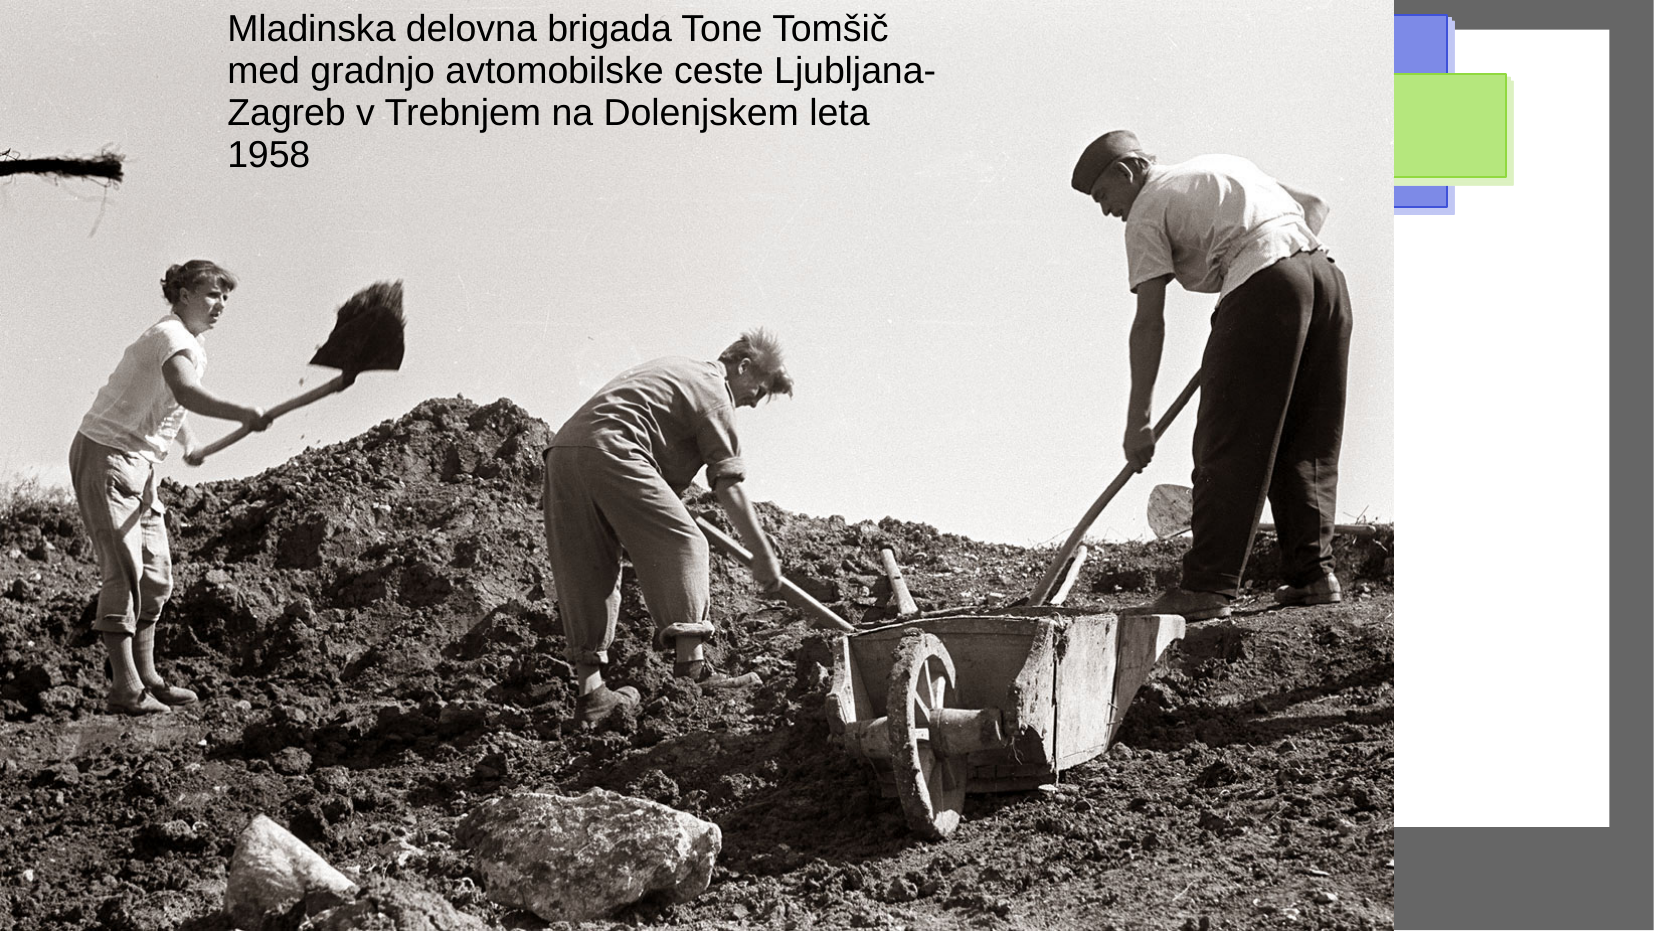

Mladinska delovna brigada Tone Tomšič med gradnjo avtomobilske ceste Ljubljana-Zagreb v Trebnjem na Dolenjskem leta 1958
#